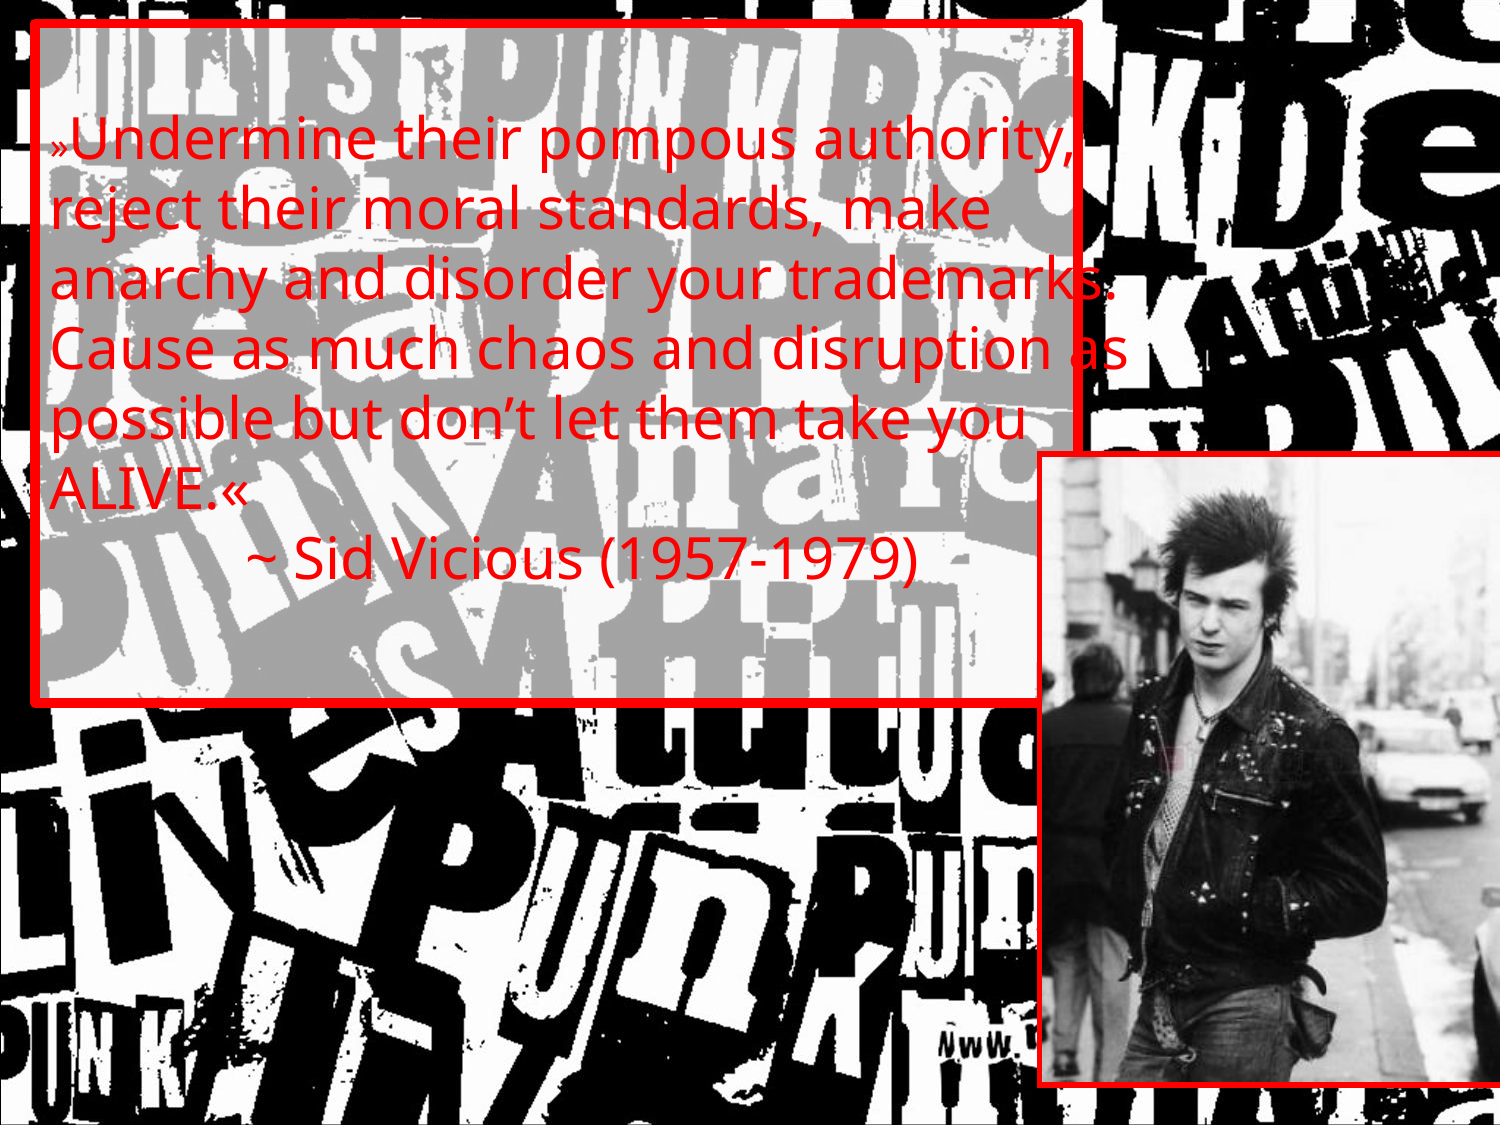

»Undermine their pompous authority, reject their moral standards, make anarchy and disorder your trademarks. Cause as much chaos and disruption as possible but don’t let them take you ALIVE.«
		 ~ Sid Vicious (1957-1979)